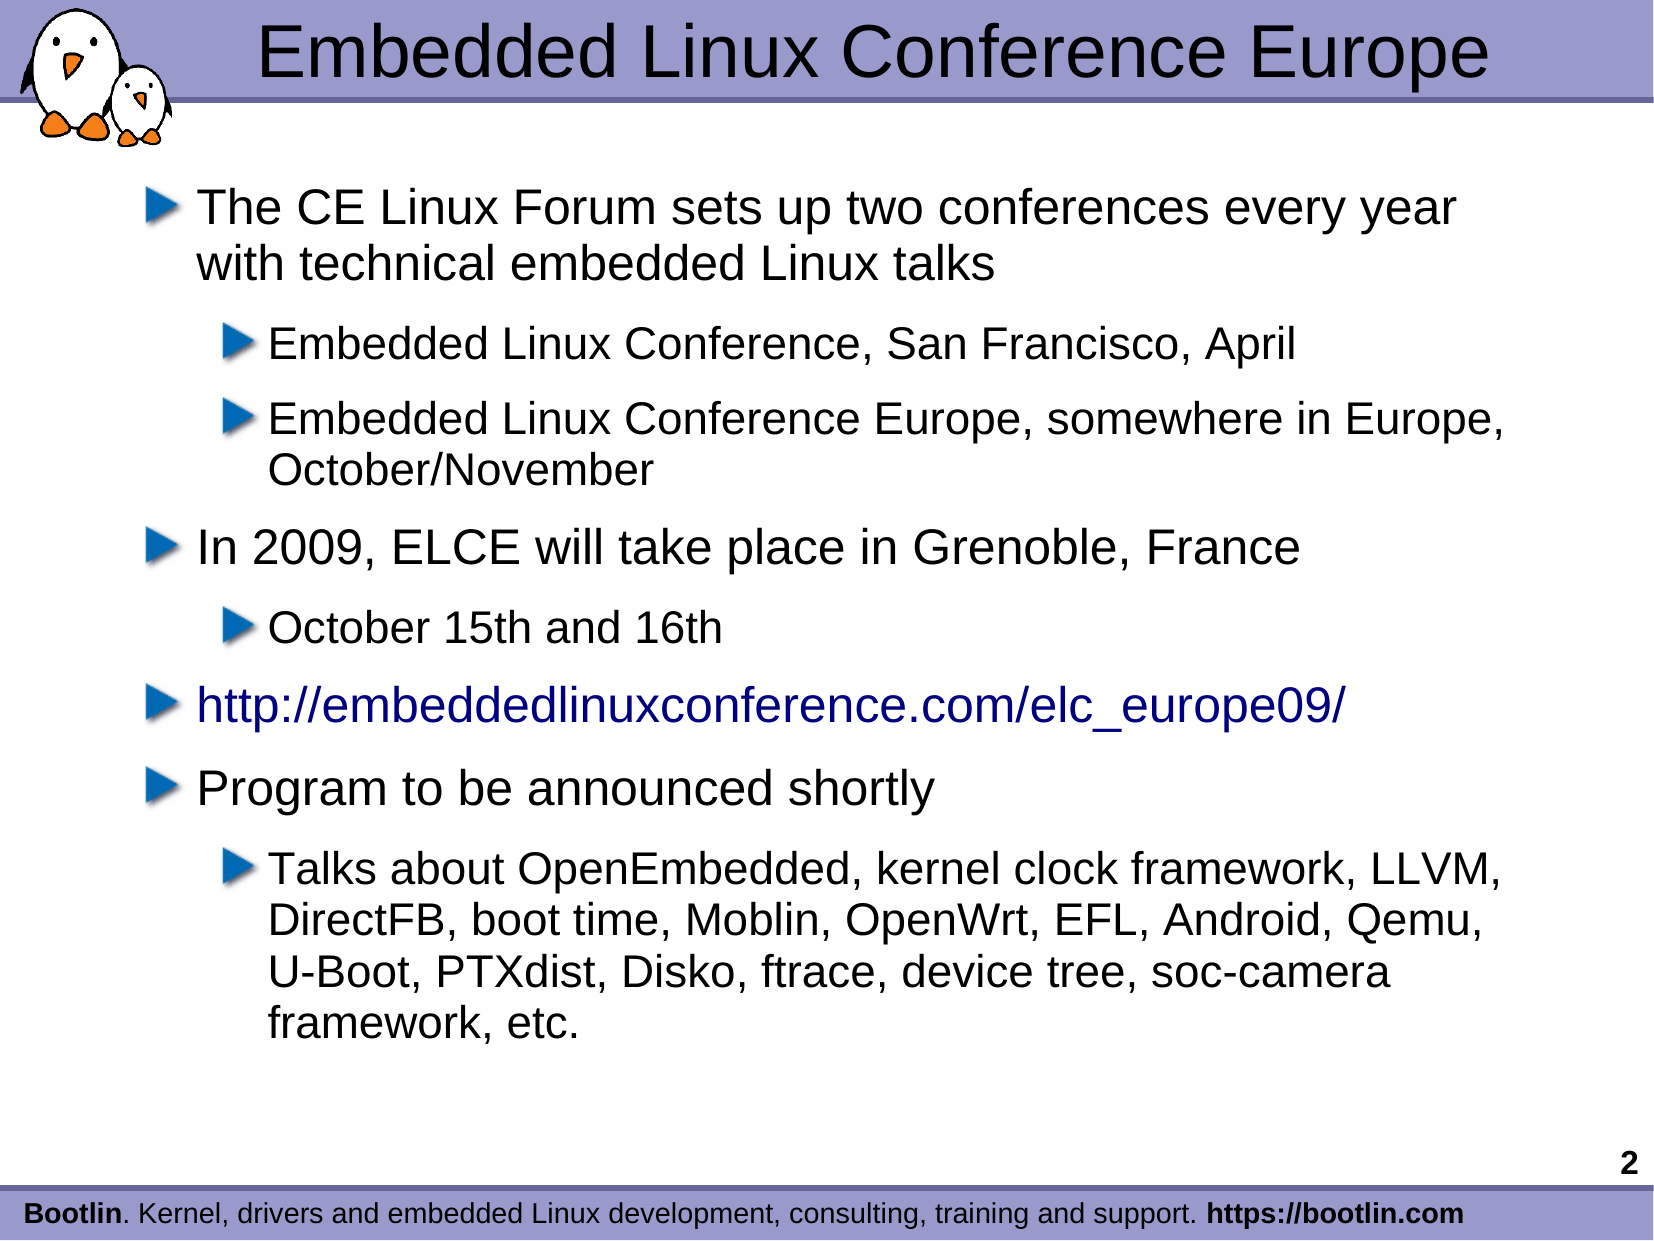

# Embedded Linux Conference Europe
The CE Linux Forum sets up two conferences every year with technical embedded Linux talks
Embedded Linux Conference, San Francisco, April
Embedded Linux Conference Europe, somewhere in Europe, October/November
In 2009, ELCE will take place in Grenoble, France
October 15th and 16th
http://embeddedlinuxconference.com/elc_europe09/
Program to be announced shortly
Talks about OpenEmbedded, kernel clock framework, LLVM, DirectFB, boot time, Moblin, OpenWrt, EFL, Android, Qemu, U-Boot, PTXdist, Disko, ftrace, device tree, soc-camera framework, etc.